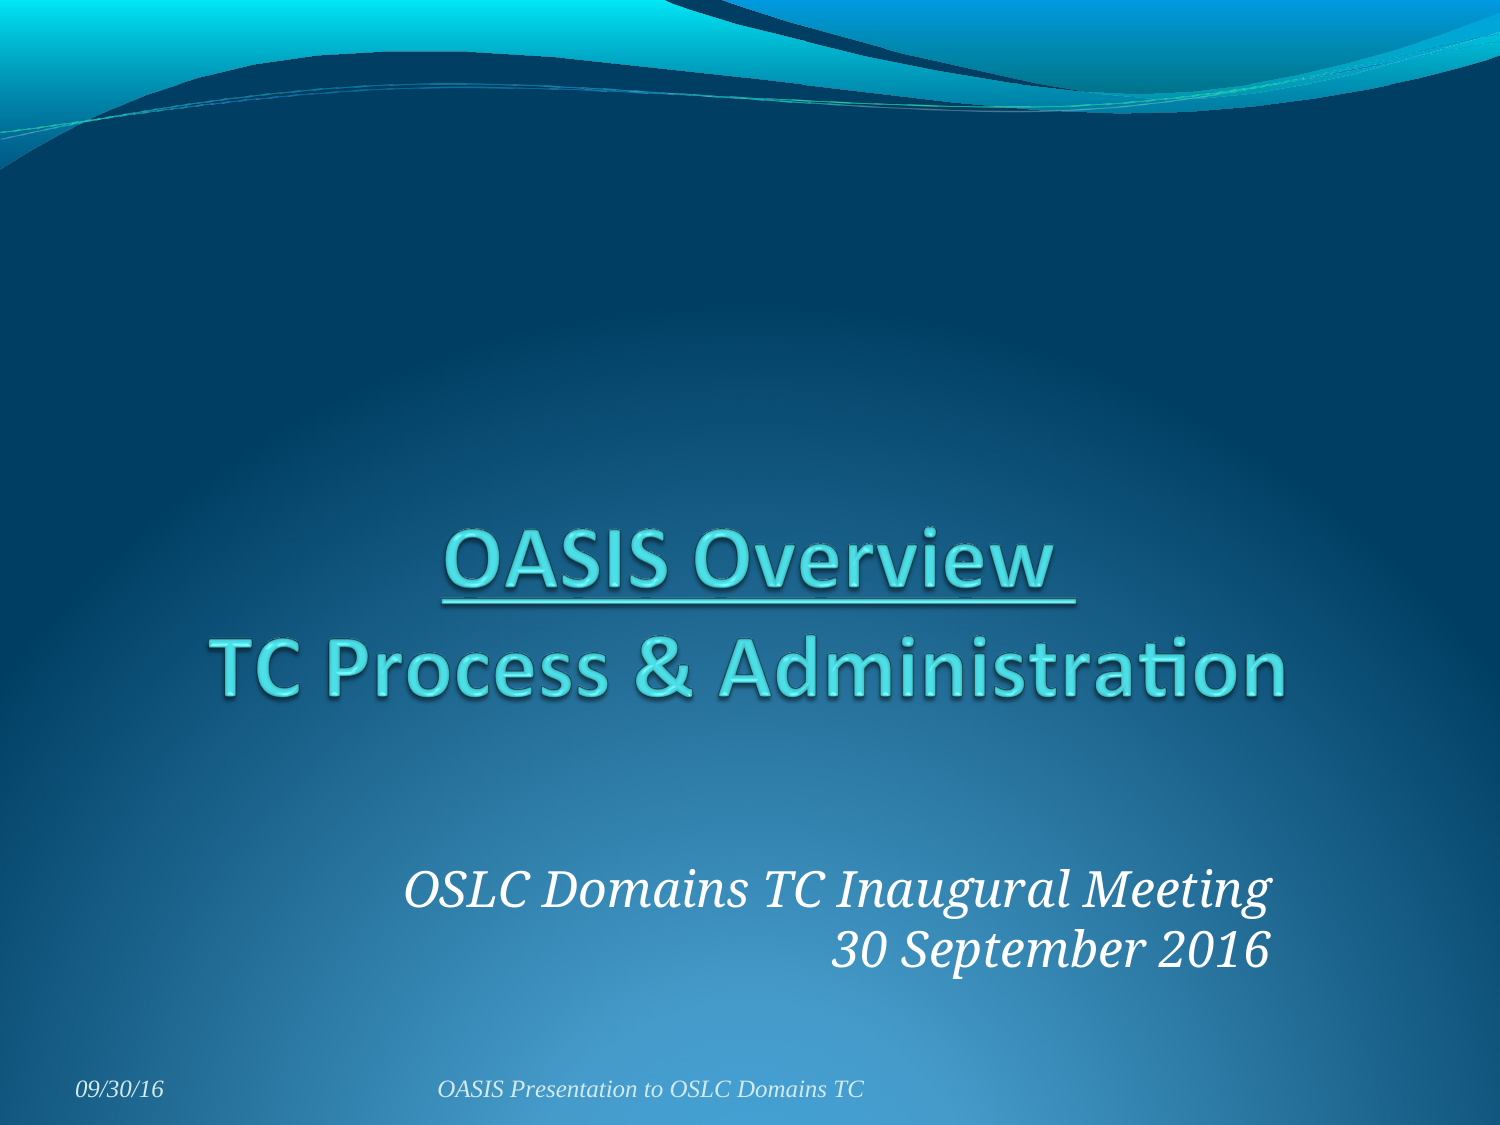

OSLC Domains TC Inaugural Meeting
30 September 2016
09/30/16
OASIS Presentation to OSLC Domains TC